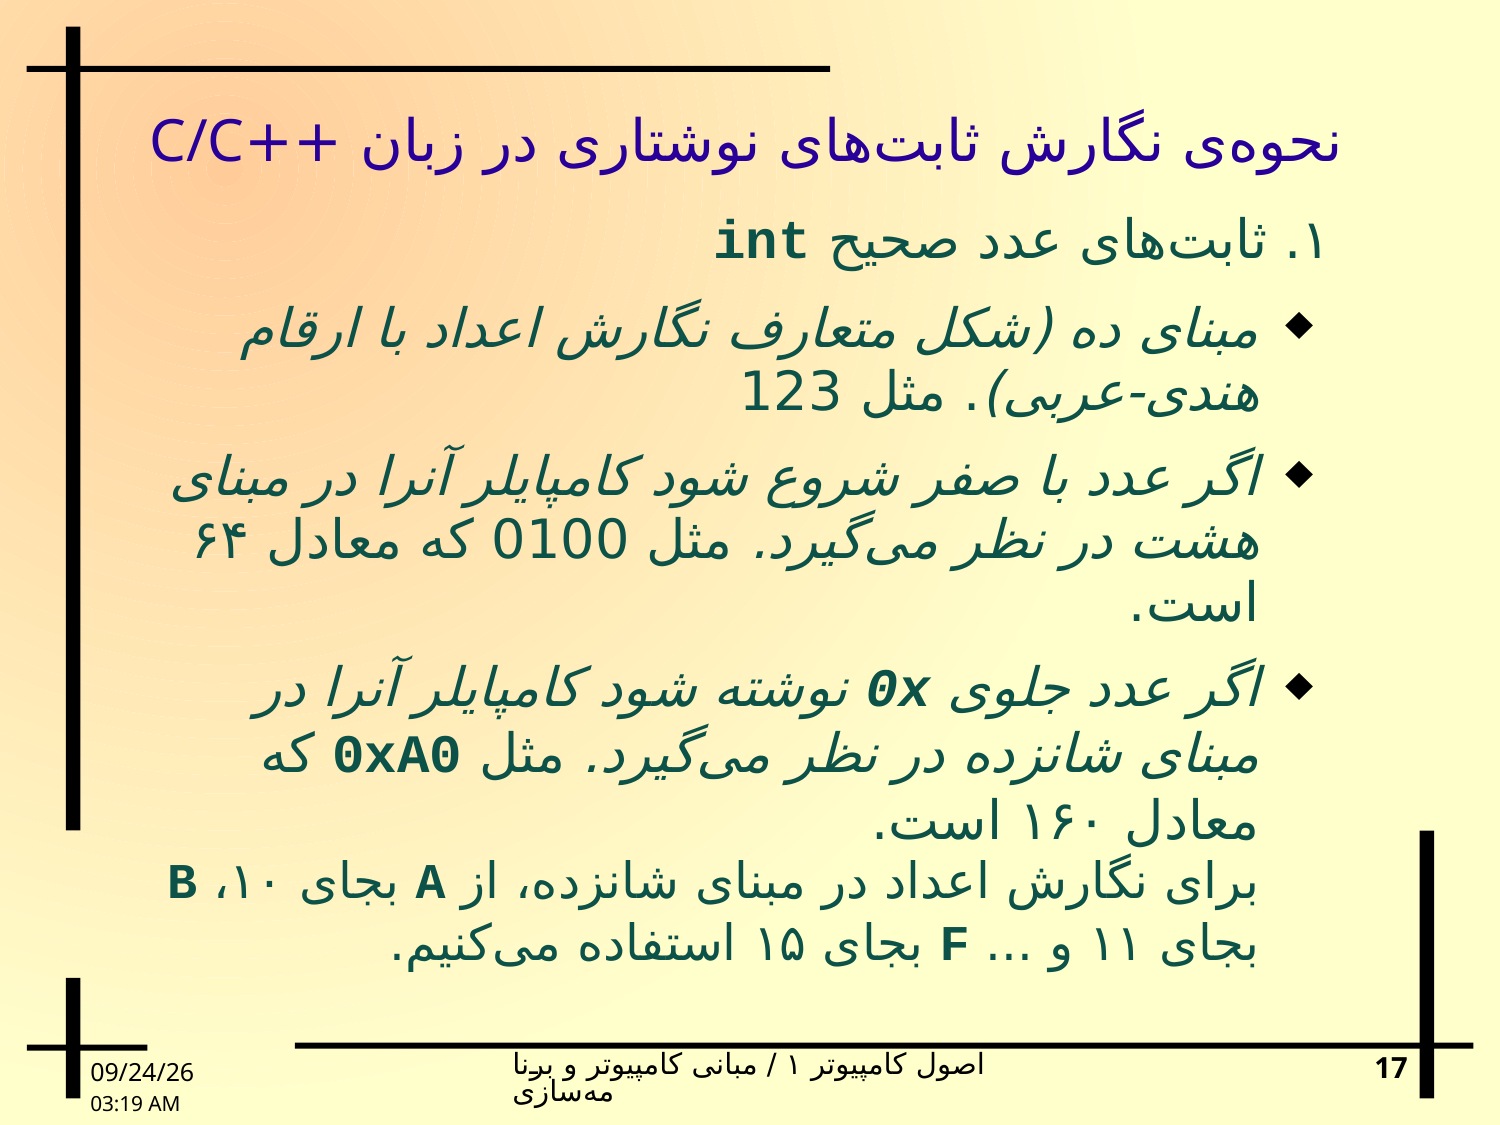

نحوه‌ی نگارش ثابت‌های نوشتاری در زبان ++C/C
# ۱. ثابت‌های عدد صحیح int
مبنای ده (شکل متعارف نگارش اعداد با ارقام هندی-عربی). مثل 123
اگر عدد با صفر شروع شود کامپایلر آنرا در مبنای هشت در نظر می‌گیرد. مثل 0100 که معادل ۶۴ است.
اگر عدد جلوی 0x نوشته شود کامپایلر آنرا در مبنای شانزده در نظر می‌گیرد. مثل 0xA0 که معادل ۱۶۰ است.
برای نگارش اعداد در مبنای شانزده، از A بجای ۱۰، B بجای ۱۱ و ... F بجای ۱۵ استفاده می‌کنیم.
اصول کامپیوتر ۱ / مبانی کامپیوتر و برنامه‌سازی
17